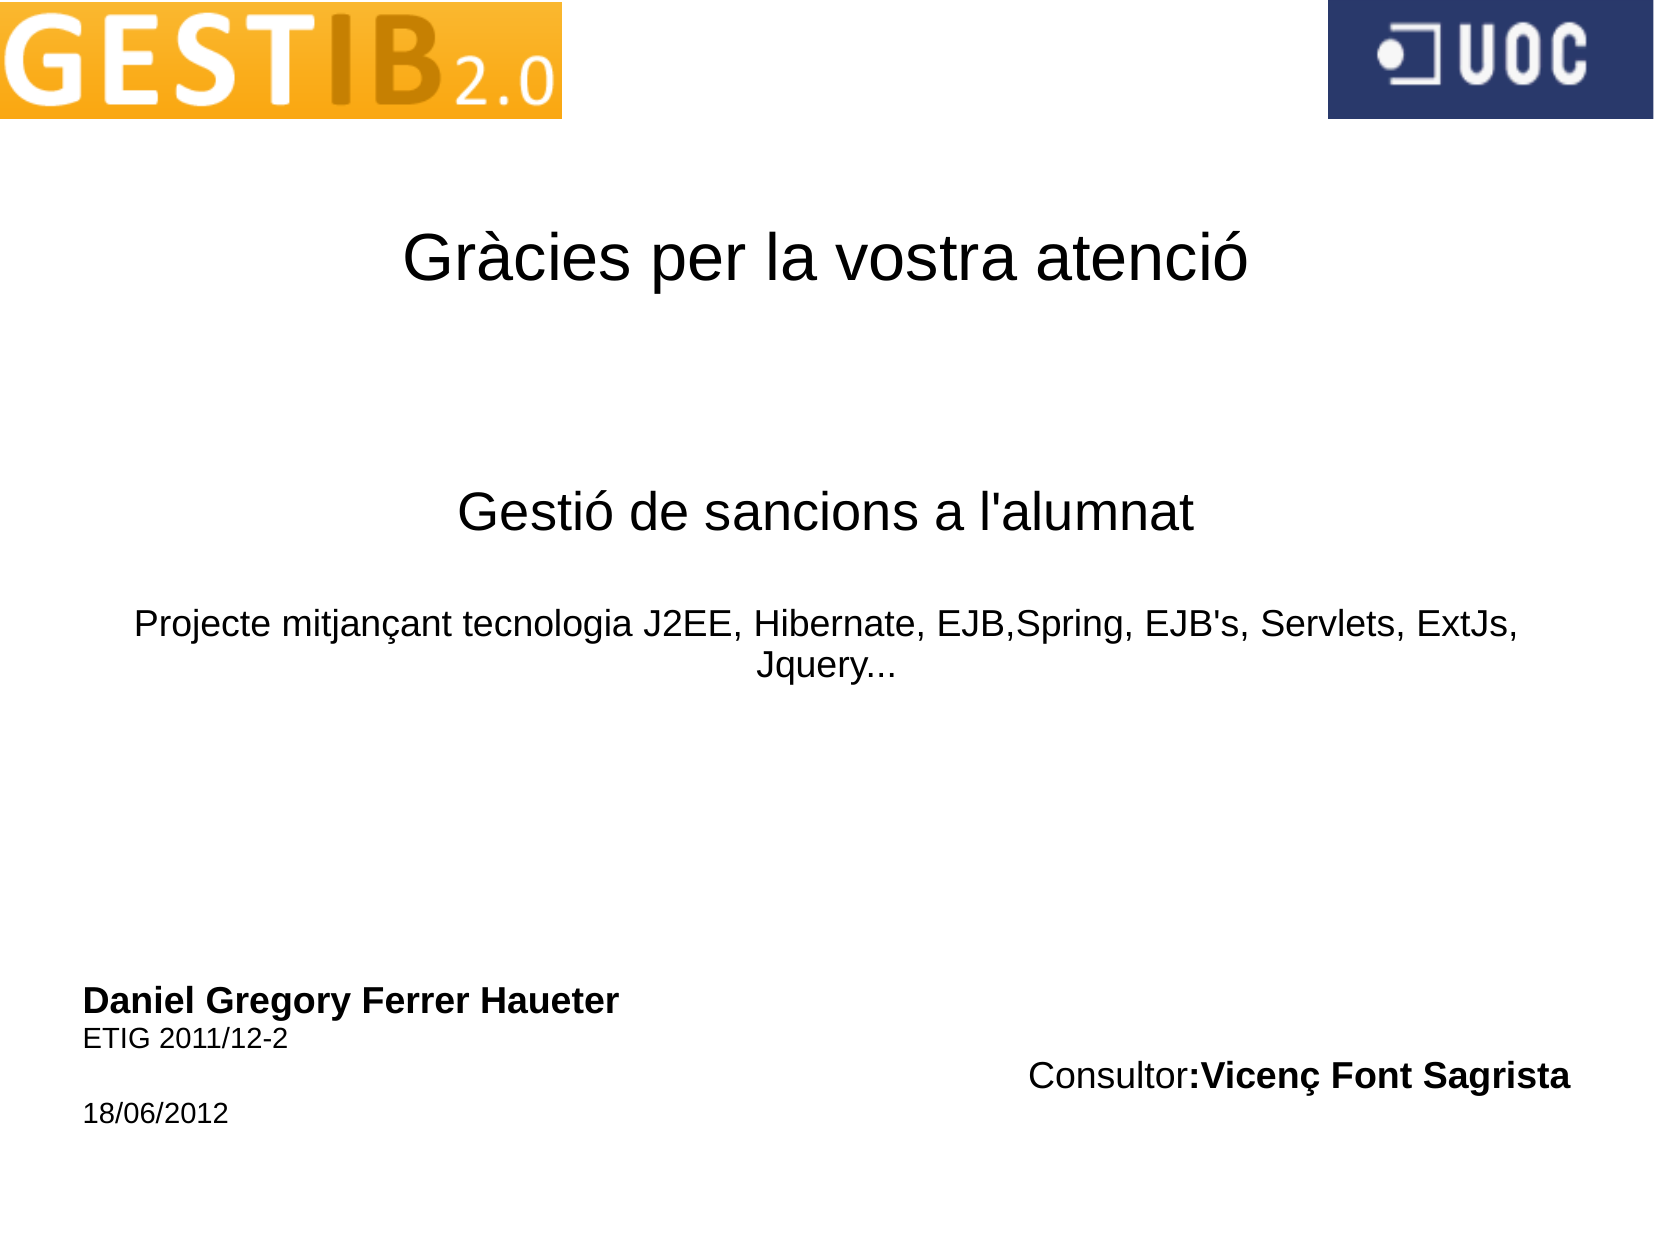

# Gràcies per la vostra atenció
Gestió de sancions a l'alumnat
Projecte mitjançant tecnologia J2EE, Hibernate, EJB,Spring, EJB's, Servlets, ExtJs, Jquery...
Daniel Gregory Ferrer Haueter
ETIG 2011/12-2
Consultor:Vicenç Font Sagrista
18/06/2012